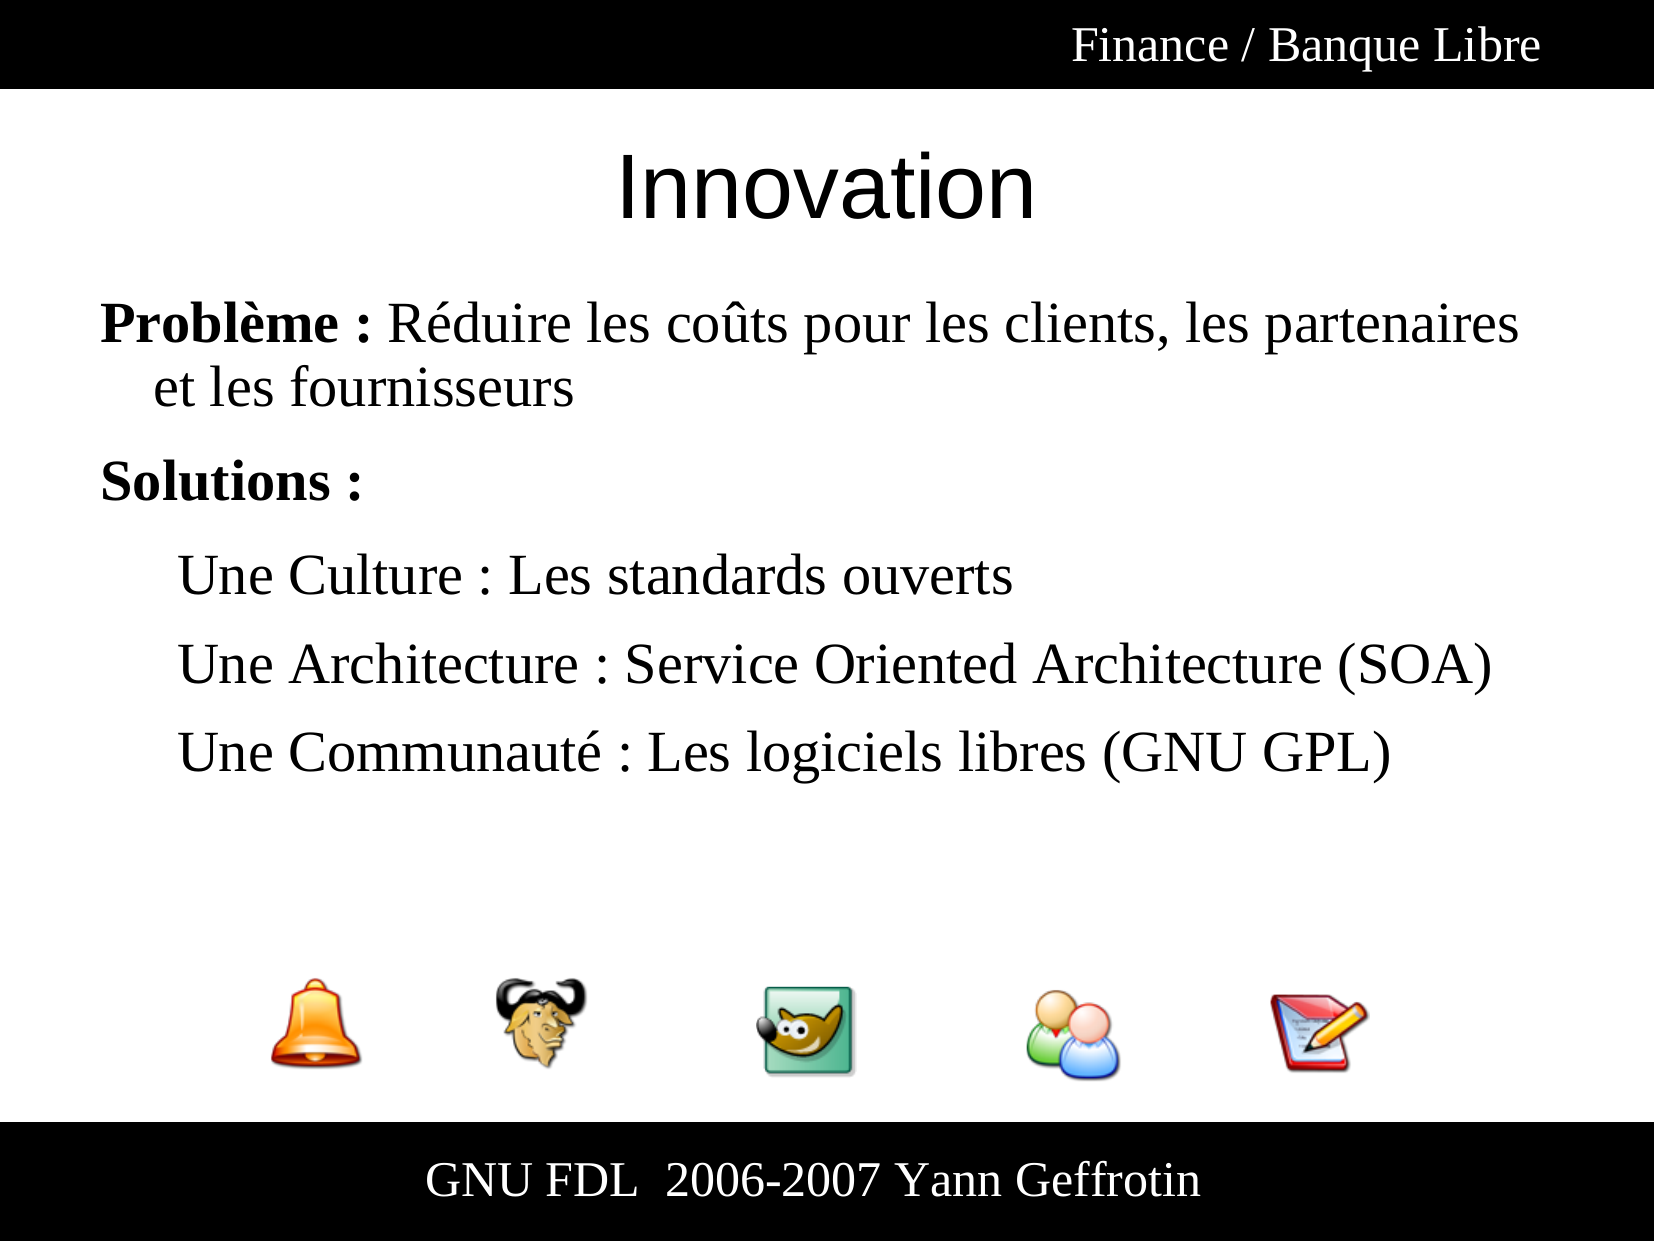

# Innovation
Problème : Réduire les coûts pour les clients, les partenaires et les fournisseurs
Solutions :
Une Culture : Les standards ouverts
Une Architecture : Service Oriented Architecture (SOA)
Une Communauté : Les logiciels libres (GNU GPL)